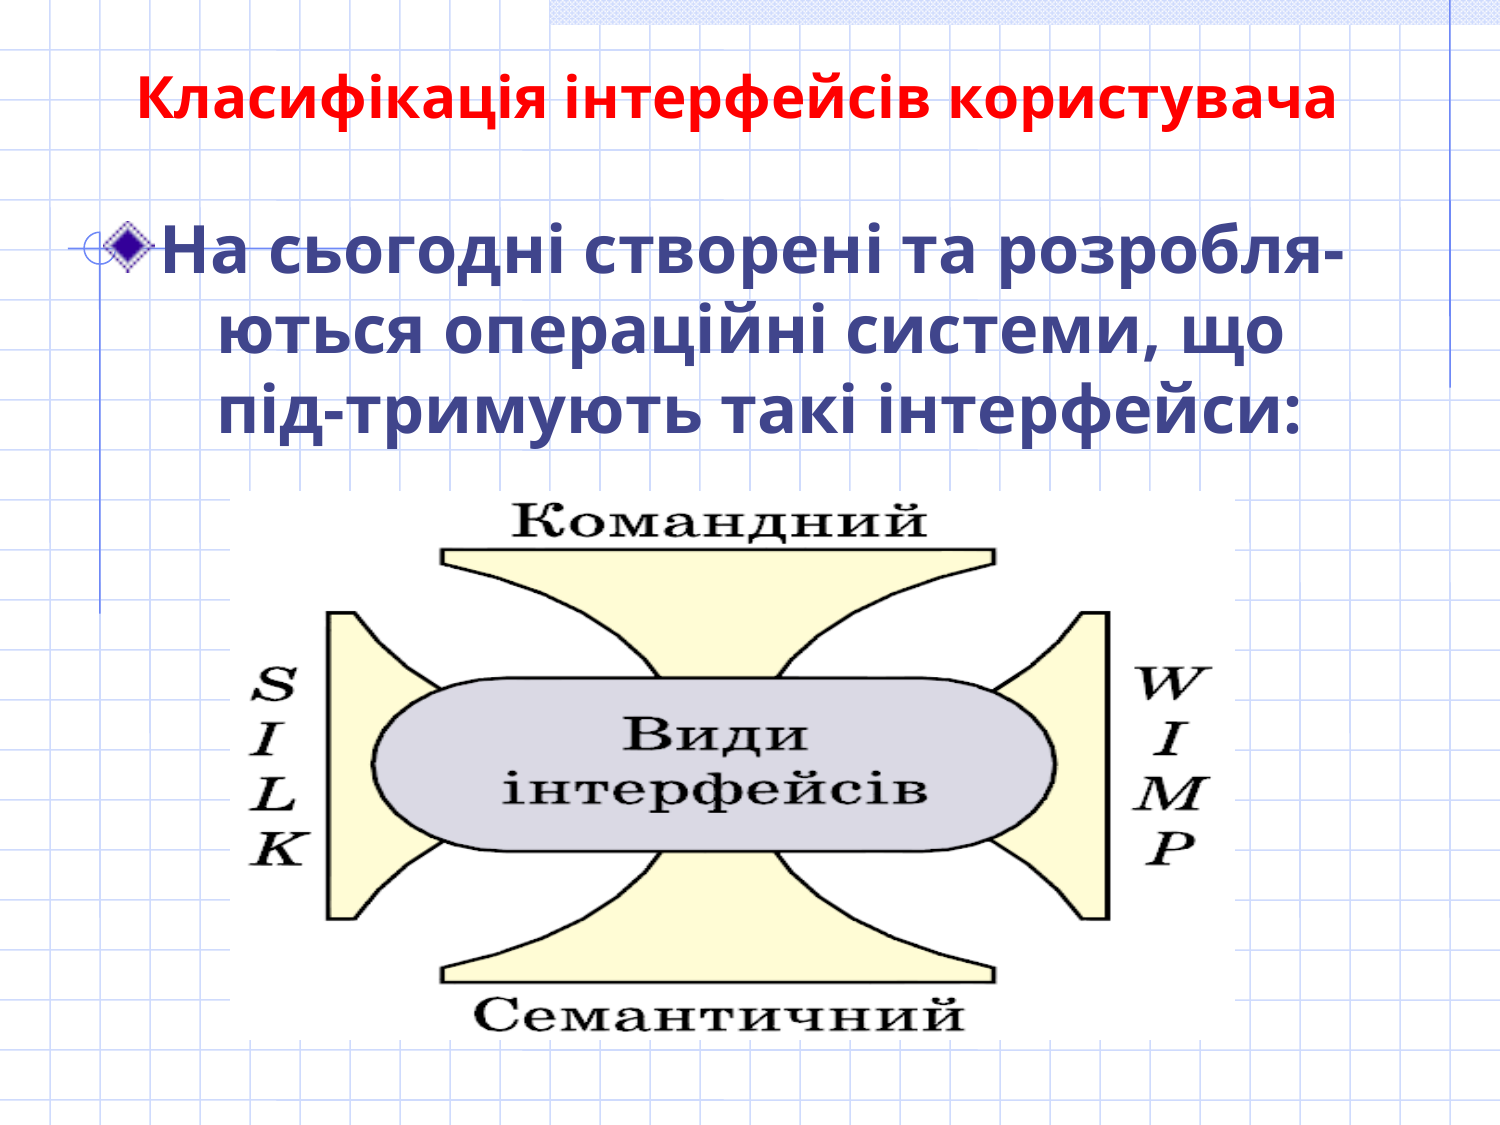

# Класифікація інтерфейсів користувача
На сьогодні створені та розробля-ються операційні системи, що під-тримують такі інтерфейси: